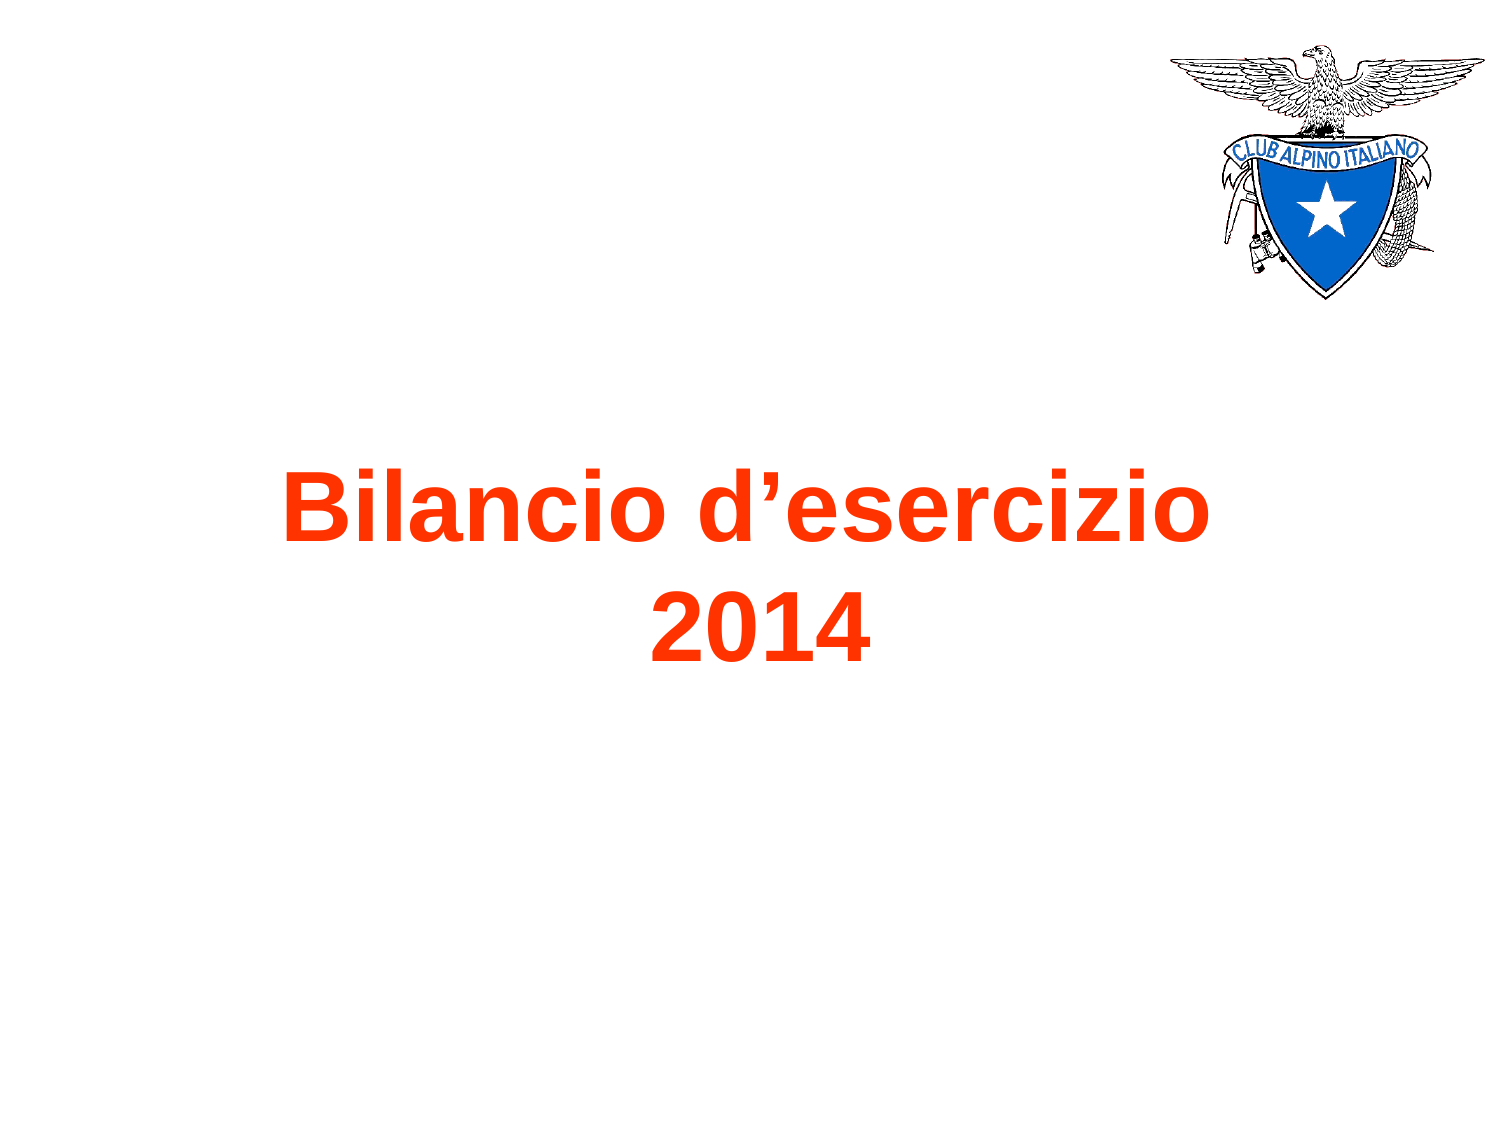

Bilancio d’esercizio
2014
ASSEMBLEA DEI DELEGATI – SANREMO (IM)
31 maggio 2015